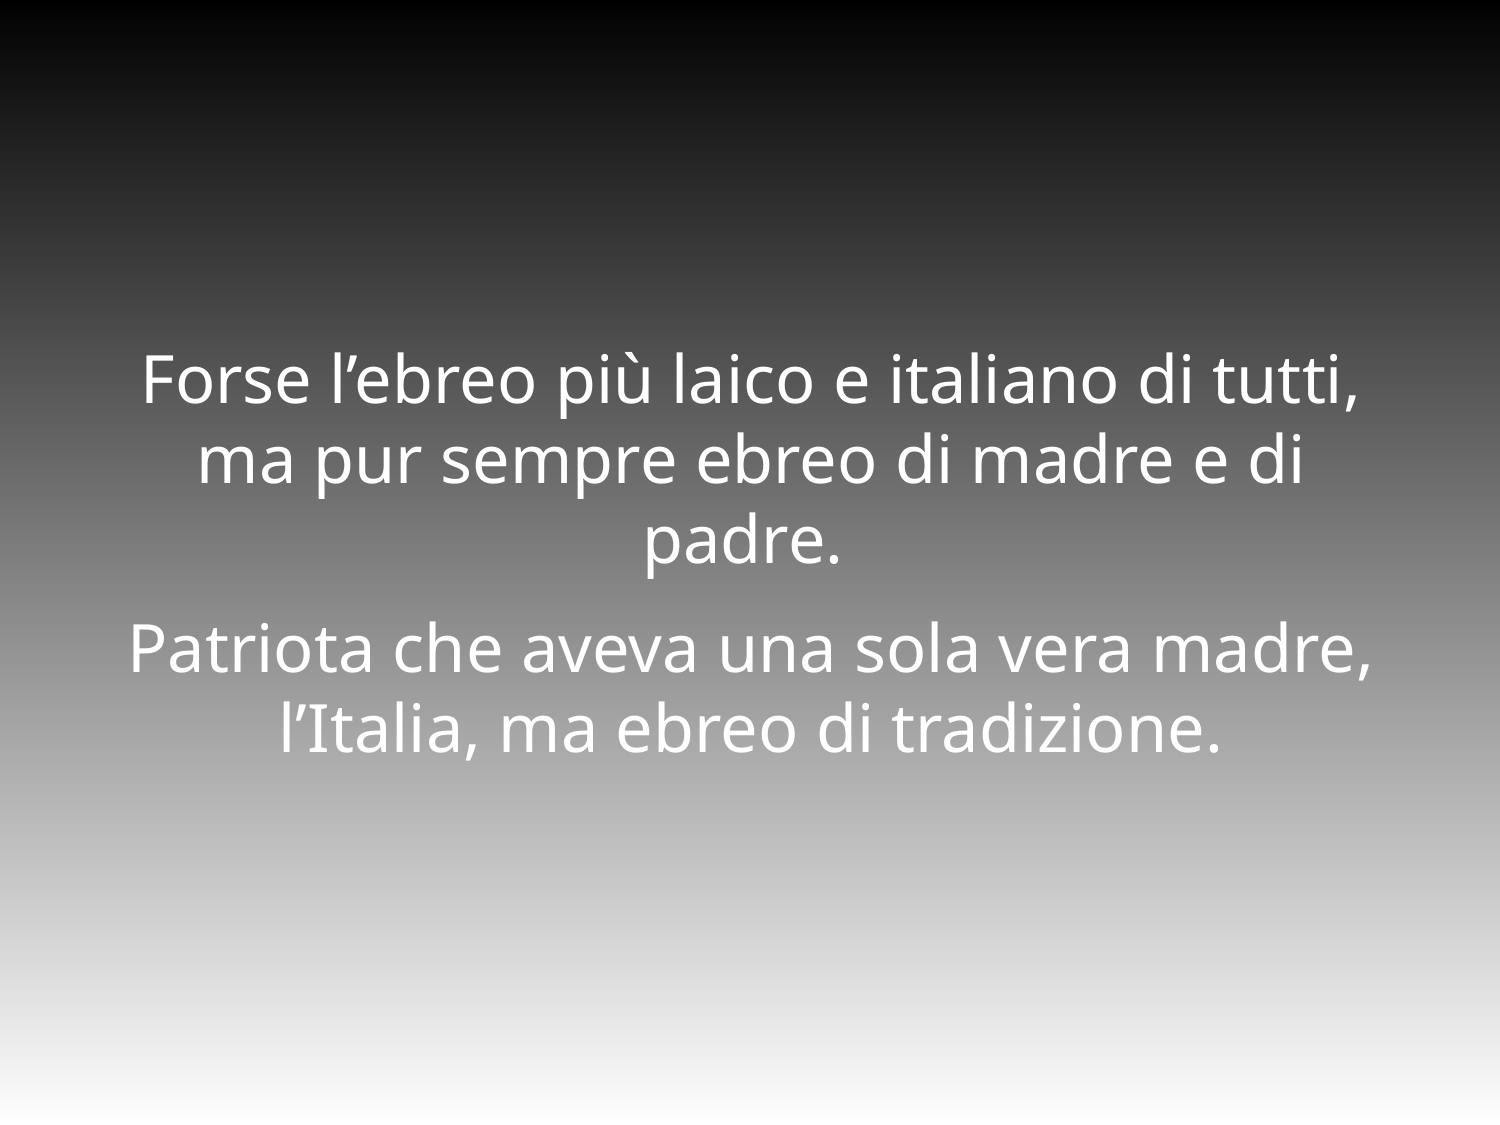

# Forse l’ebreo più laico e italiano di tutti, ma pur sempre ebreo di madre e di padre.
Patriota che aveva una sola vera madre, l’Italia, ma ebreo di tradizione.